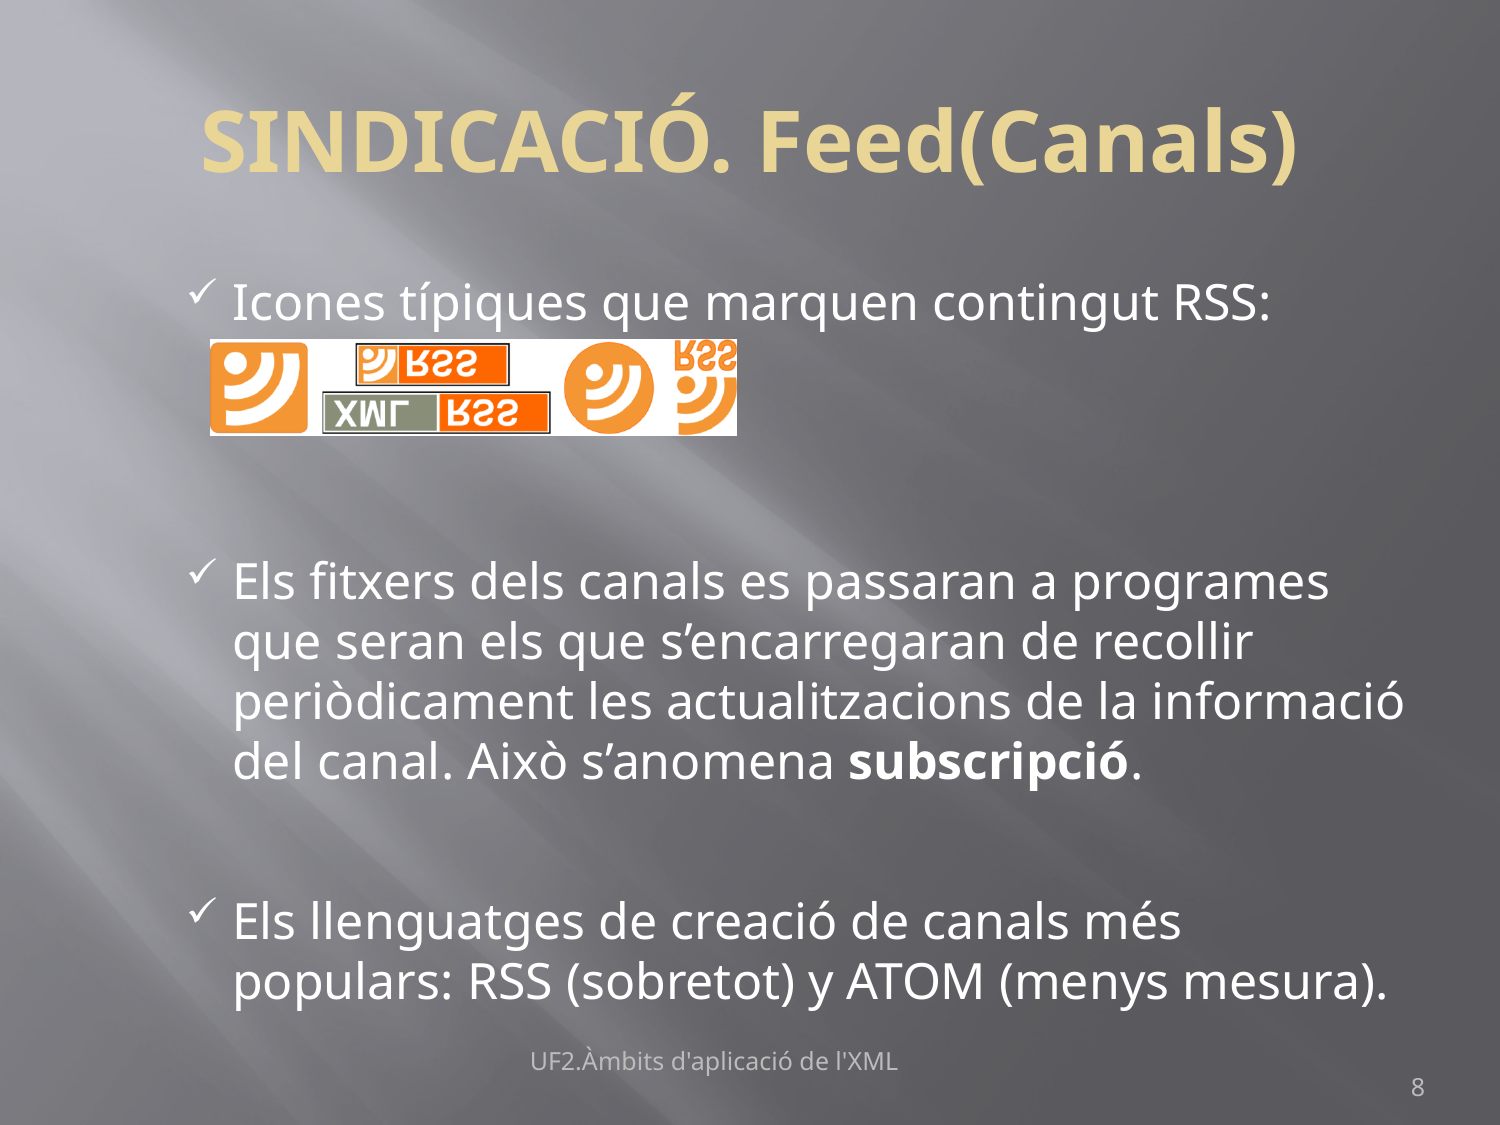

# SINDICACIÓ. Feed(Canals)
Icones típiques que marquen contingut RSS:
Els fitxers dels canals es passaran a programes que seran els que s’encarregaran de recollir periòdicament les actualitzacions de la informació del canal. Això s’anomena subscripció.
Els llenguatges de creació de canals més populars: RSS (sobretot) y ATOM (menys mesura).
UF2.Àmbits d'aplicació de l'XML